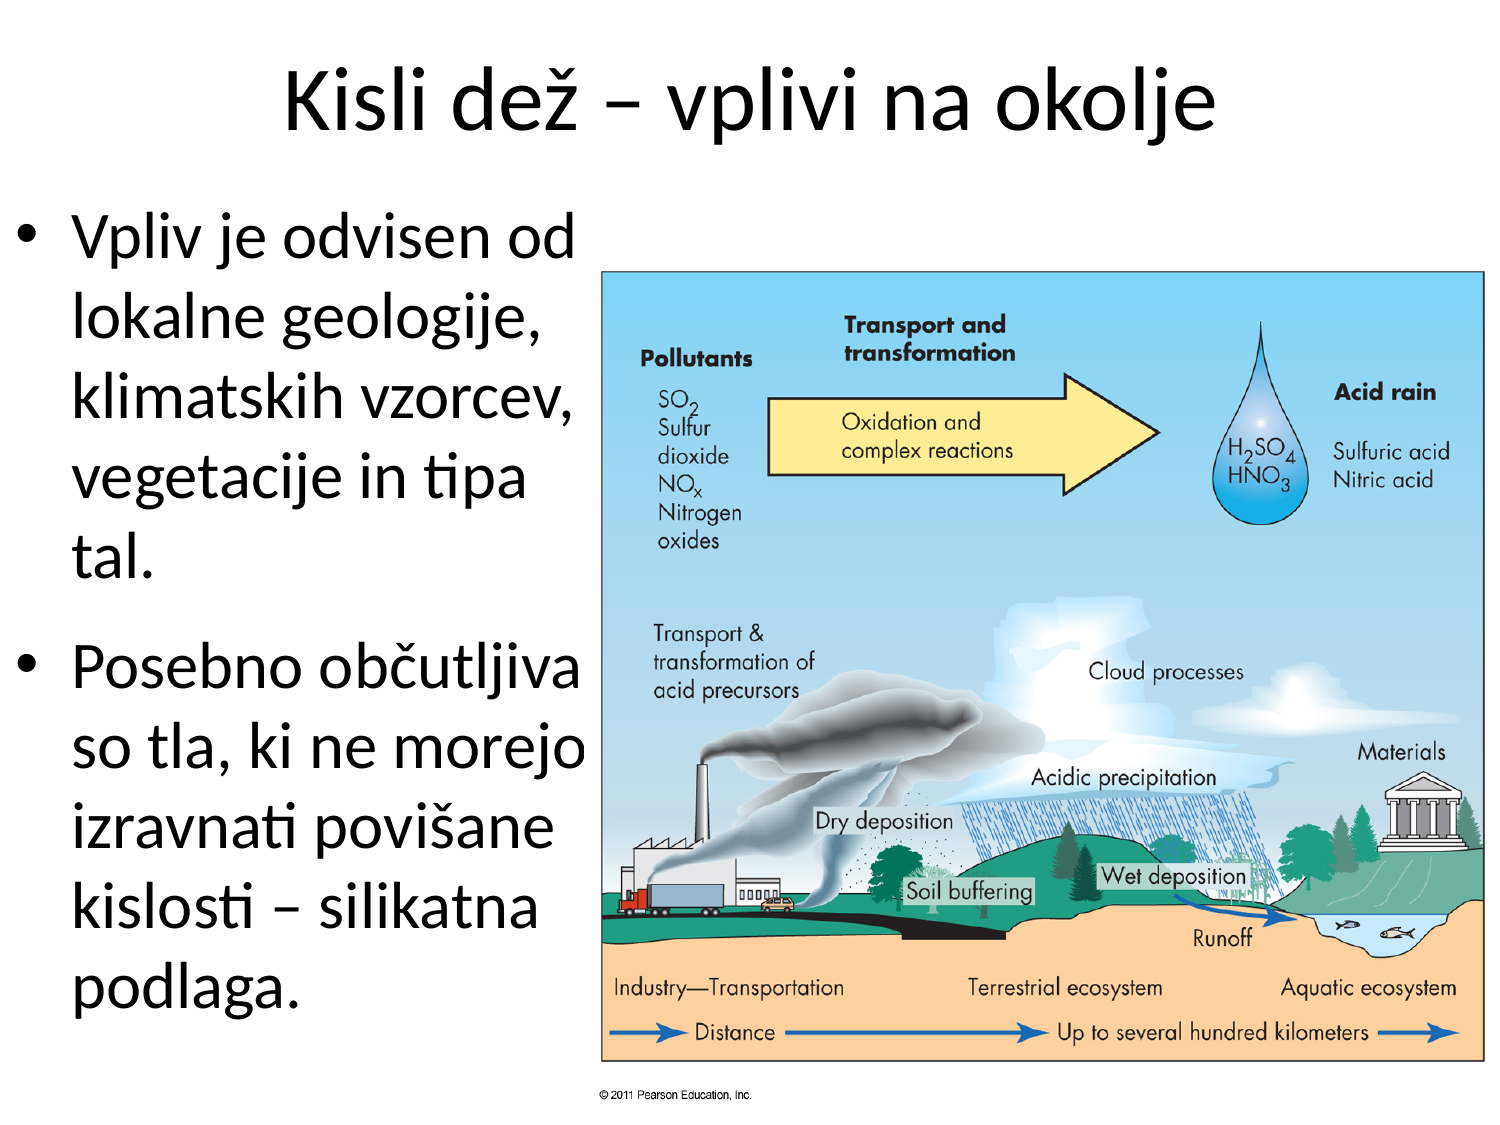

# Kisli dež – vplivi na okolje
Vpliv je odvisen od lokalne geologije, klimatskih vzorcev, vegetacije in tipa tal.
Posebno občutljiva so tla, ki ne morejo izravnati povišane kislosti – silikatna podlaga.